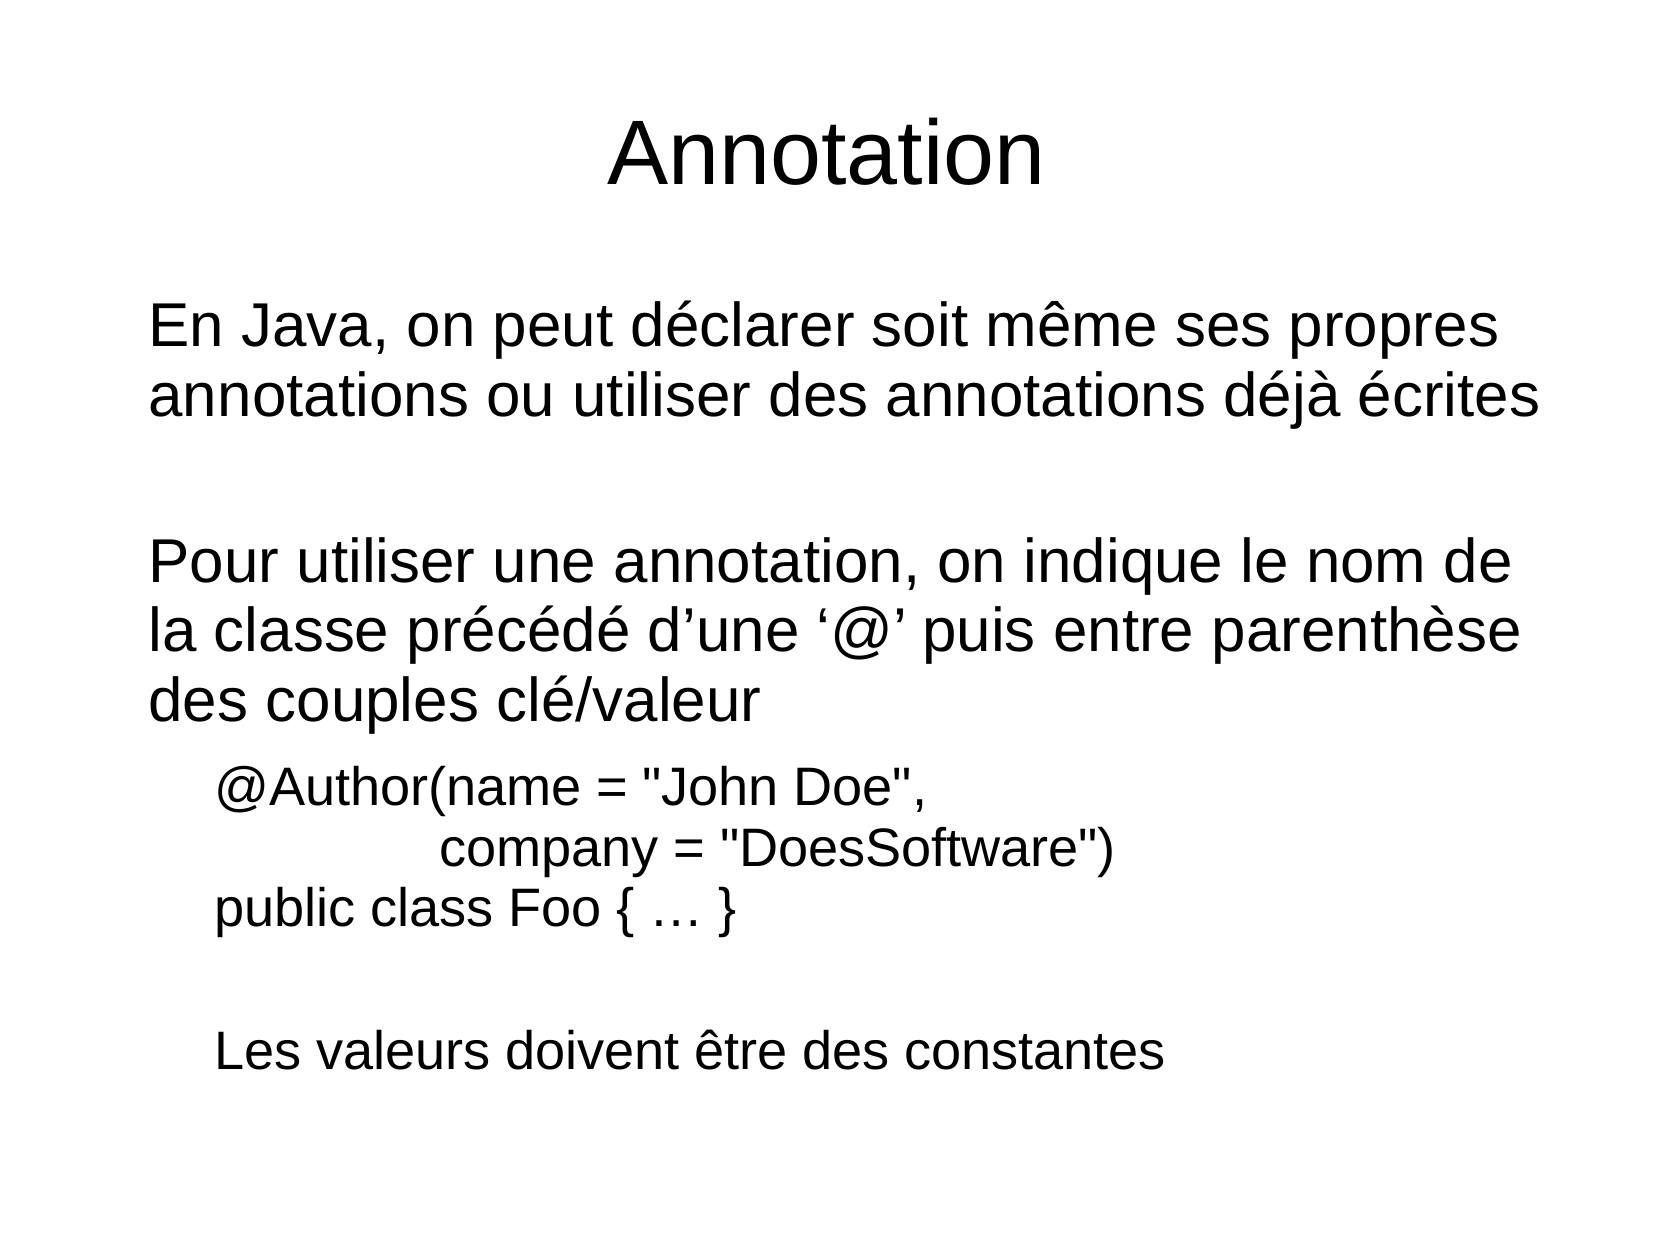

# Annotation
En Java, on peut déclarer soit même ses propres annotations ou utiliser des annotations déjà écrites
Pour utiliser une annotation, on indique le nom de la classe précédé d’une ‘@’ puis entre parenthèse des couples clé/valeur
@Author(name = "John Doe",
 company = "DoesSoftware")
public class Foo { … }
Les valeurs doivent être des constantes